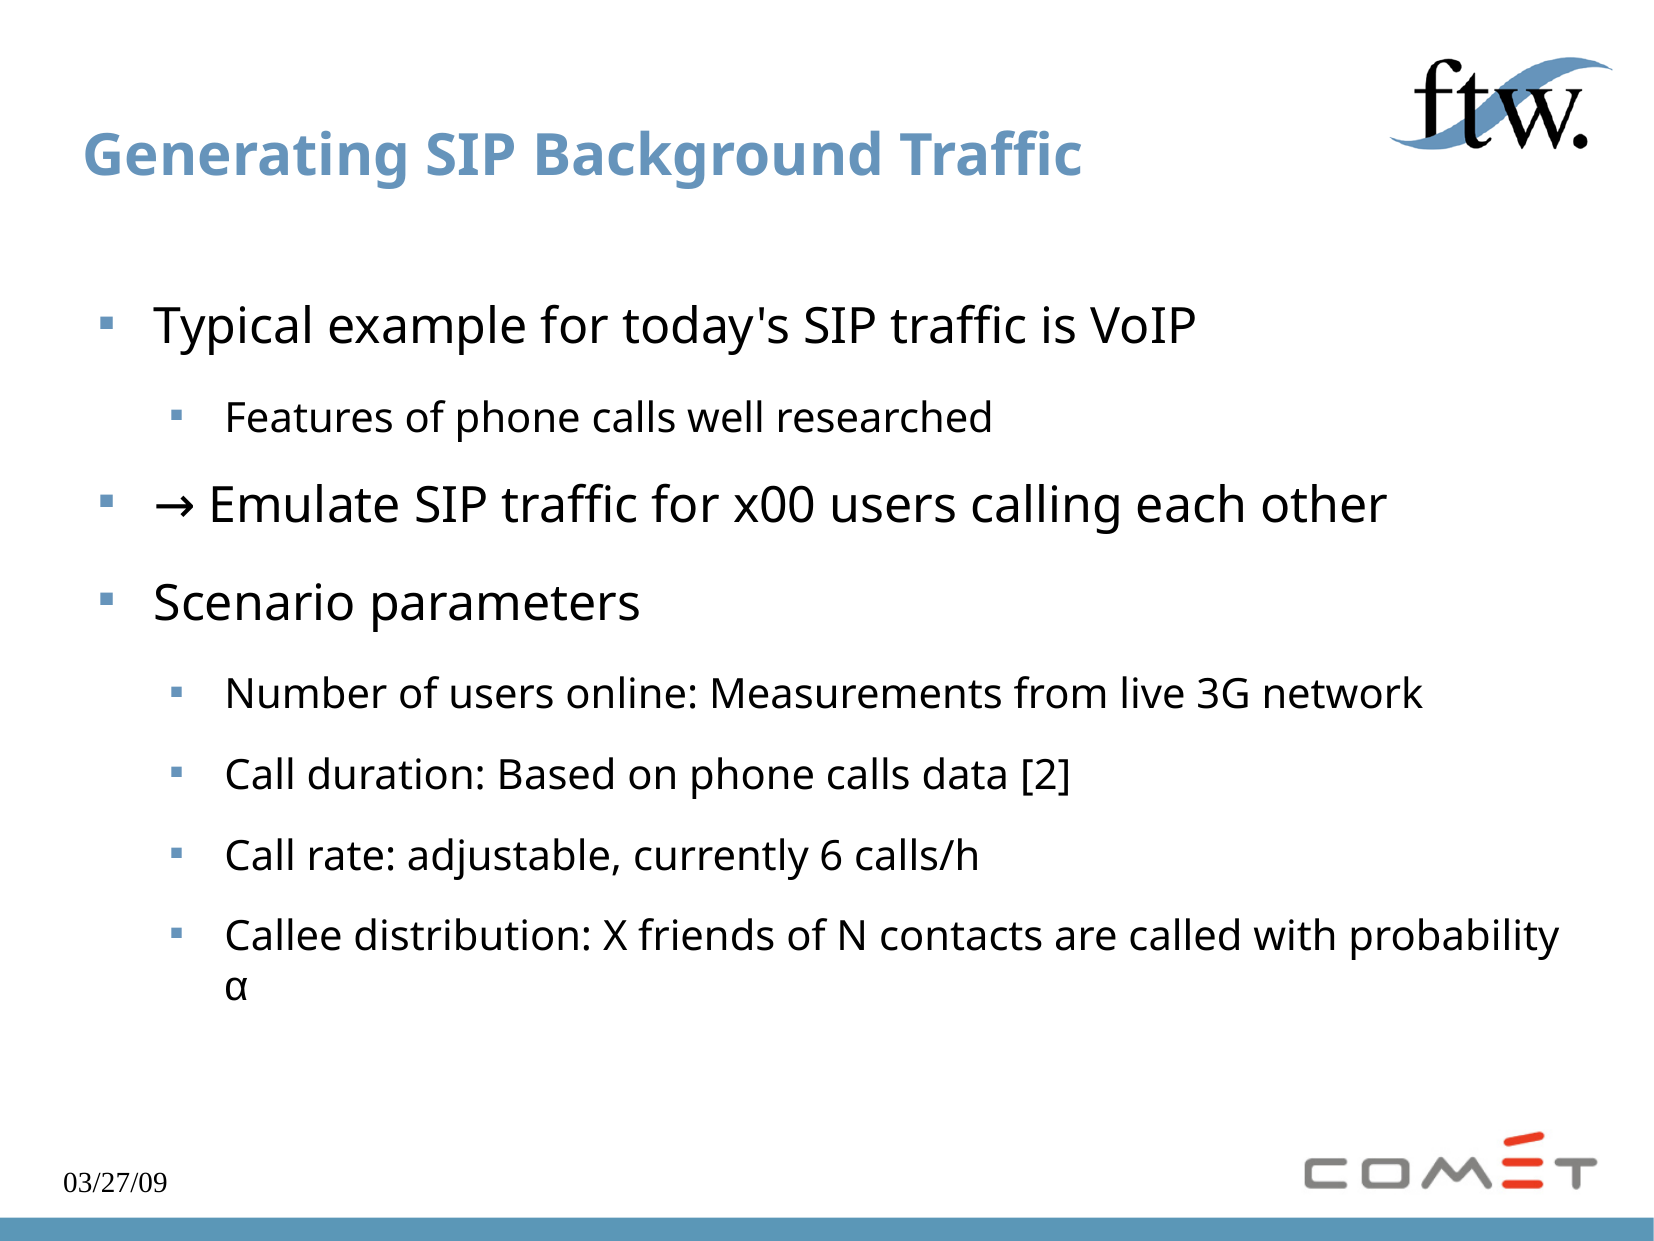

# Generating SIP Background Traffic
Typical example for today's SIP traffic is VoIP
Features of phone calls well researched
→ Emulate SIP traffic for x00 users calling each other
Scenario parameters
Number of users online: Measurements from live 3G network
Call duration: Based on phone calls data [2]
Call rate: adjustable, currently 6 calls/h
Callee distribution: X friends of N contacts are called with probability α